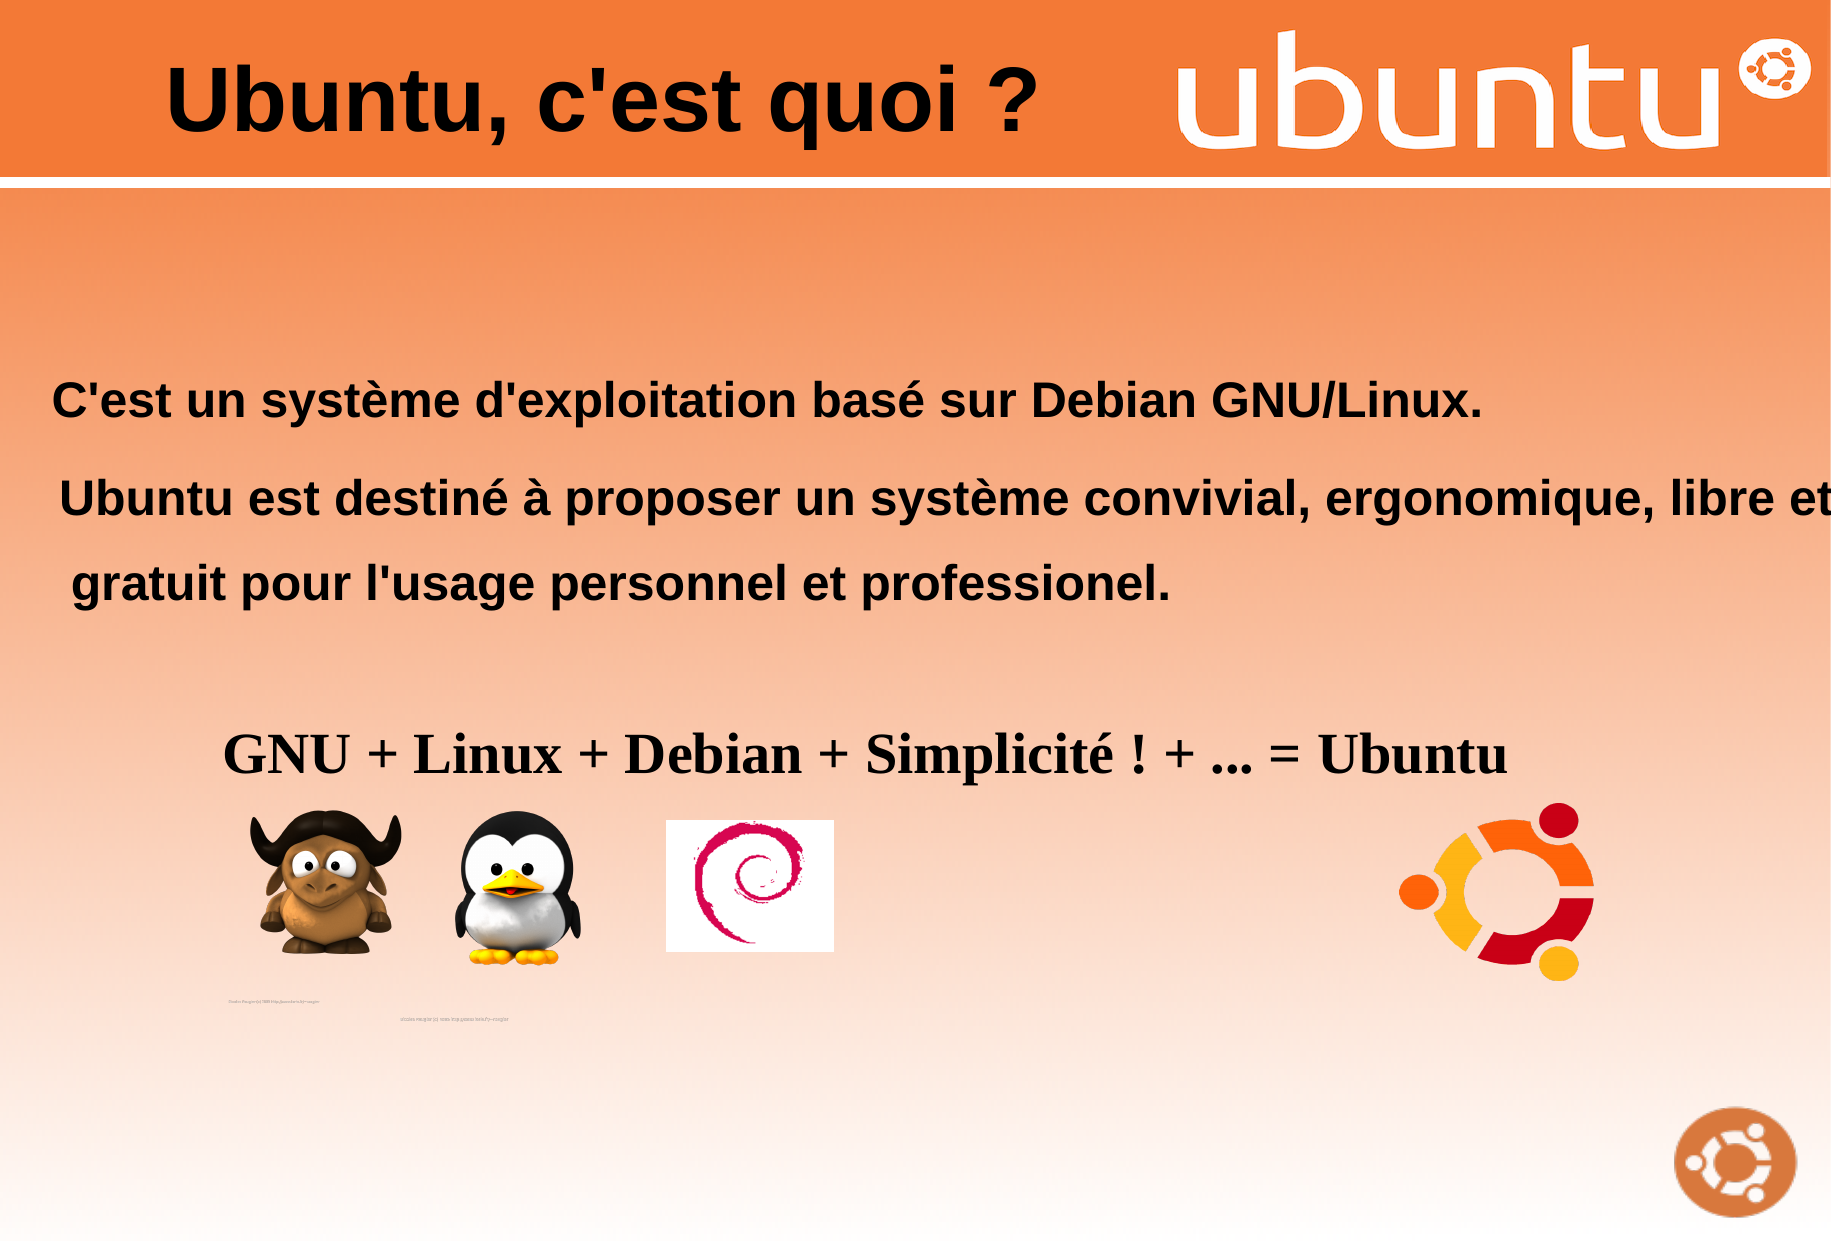

# Ubuntu, c'est quoi ?
 C'est un système d'exploitation basé sur Debian GNU/Linux.
 Ubuntu est destiné à proposer un système convivial, ergonomique, libre et gratuit pour l'usage personnel et professionel.
GNU + Linux + Debian + Simplicité ! + ... = Ubuntu